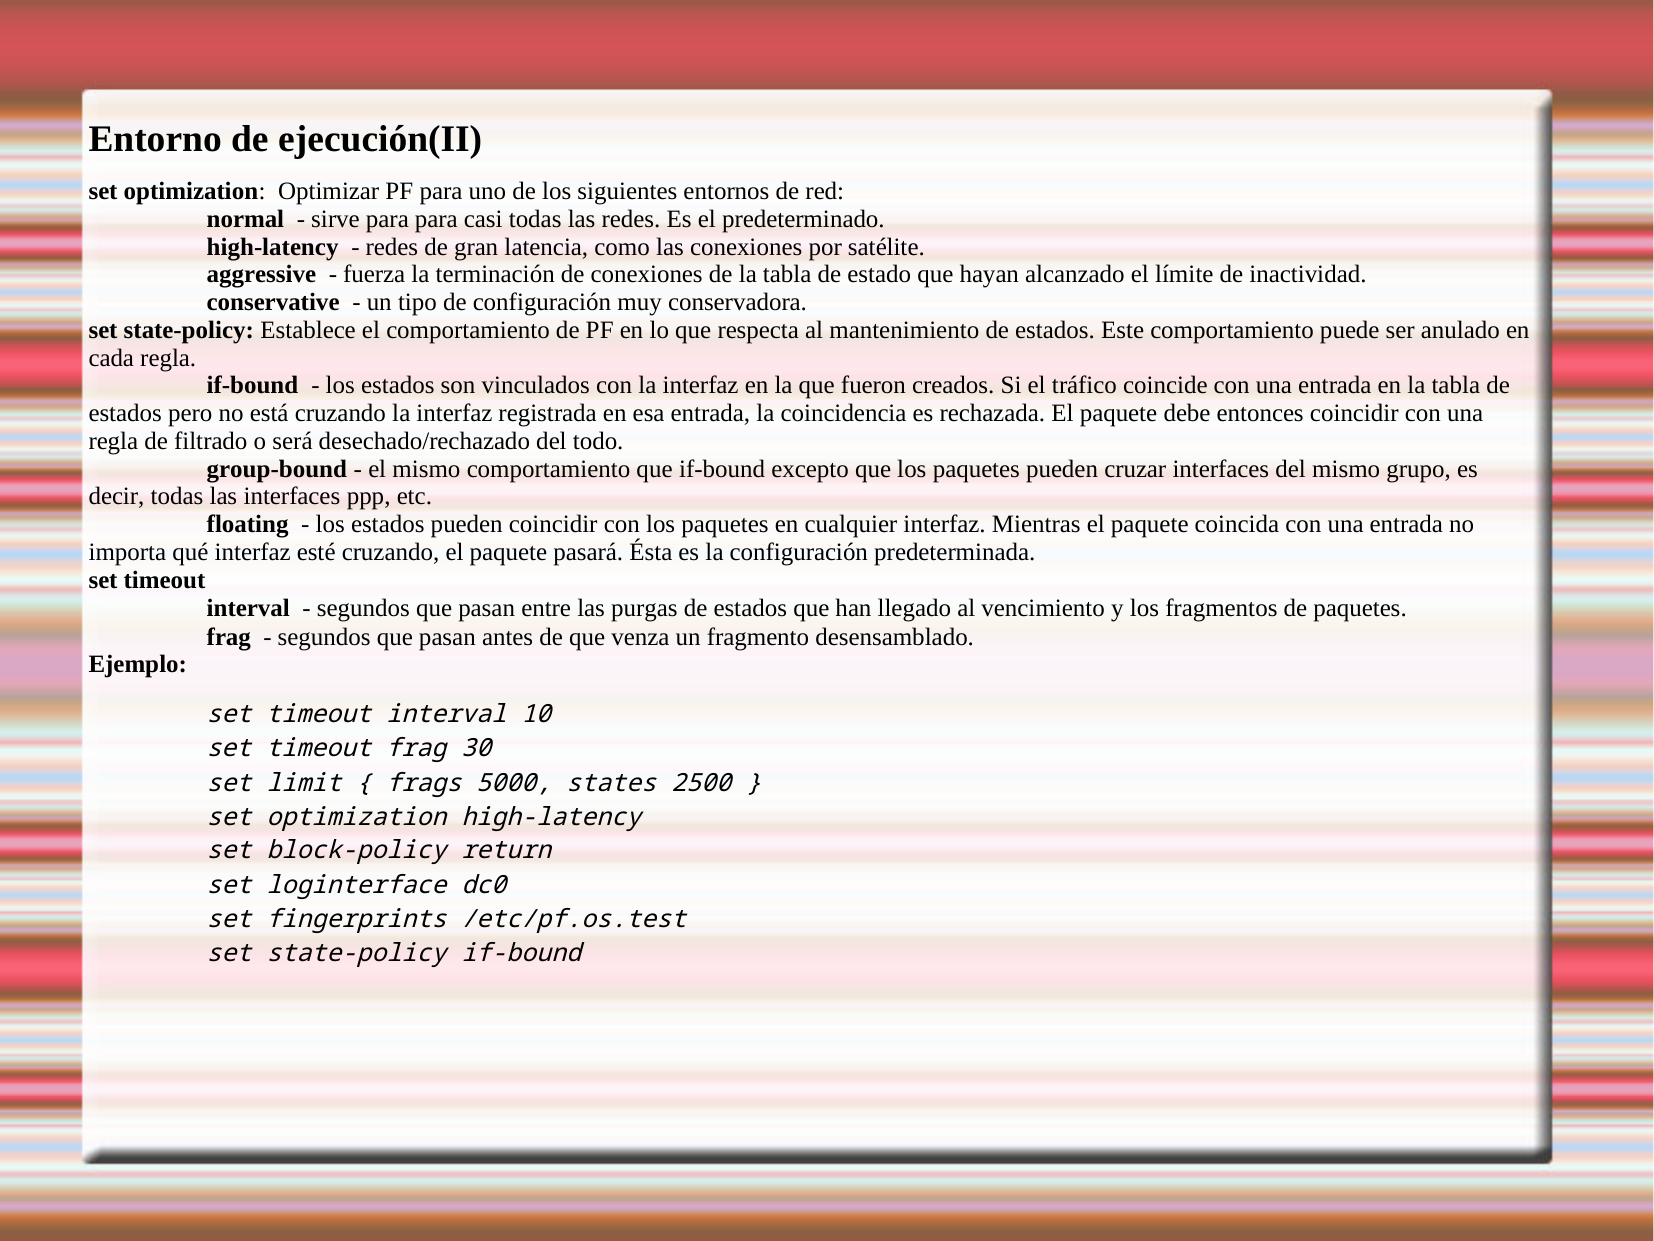

Entorno de ejecución(II)
set optimization: Optimizar PF para uno de los siguientes entornos de red:
	normal - sirve para para casi todas las redes. Es el predeterminado.
	high-latency - redes de gran latencia, como las conexiones por satélite.
	aggressive - fuerza la terminación de conexiones de la tabla de estado que hayan alcanzado el límite de inactividad.
	conservative - un tipo de configuración muy conservadora.
set state-policy: Establece el comportamiento de PF en lo que respecta al mantenimiento de estados. Este comportamiento puede ser anulado en cada regla.
	if-bound - los estados son vinculados con la interfaz en la que fueron creados. Si el tráfico coincide con una entrada en la tabla de estados pero no está cruzando la interfaz registrada en esa entrada, la coincidencia es rechazada. El paquete debe entonces coincidir con una regla de filtrado o será desechado/rechazado del todo.
	group-bound - el mismo comportamiento que if-bound excepto que los paquetes pueden cruzar interfaces del mismo grupo, es decir, todas las interfaces ppp, etc.
	floating - los estados pueden coincidir con los paquetes en cualquier interfaz. Mientras el paquete coincida con una entrada no importa qué interfaz esté cruzando, el paquete pasará. Ésta es la configuración predeterminada.
set timeout
	interval - segundos que pasan entre las purgas de estados que han llegado al vencimiento y los fragmentos de paquetes.
	frag - segundos que pasan antes de que venza un fragmento desensamblado.
Ejemplo:
	set timeout interval 10
	set timeout frag 30
	set limit { frags 5000, states 2500 }
	set optimization high-latency
	set block-policy return
	set loginterface dc0
	set fingerprints /etc/pf.os.test
	set state-policy if-bound